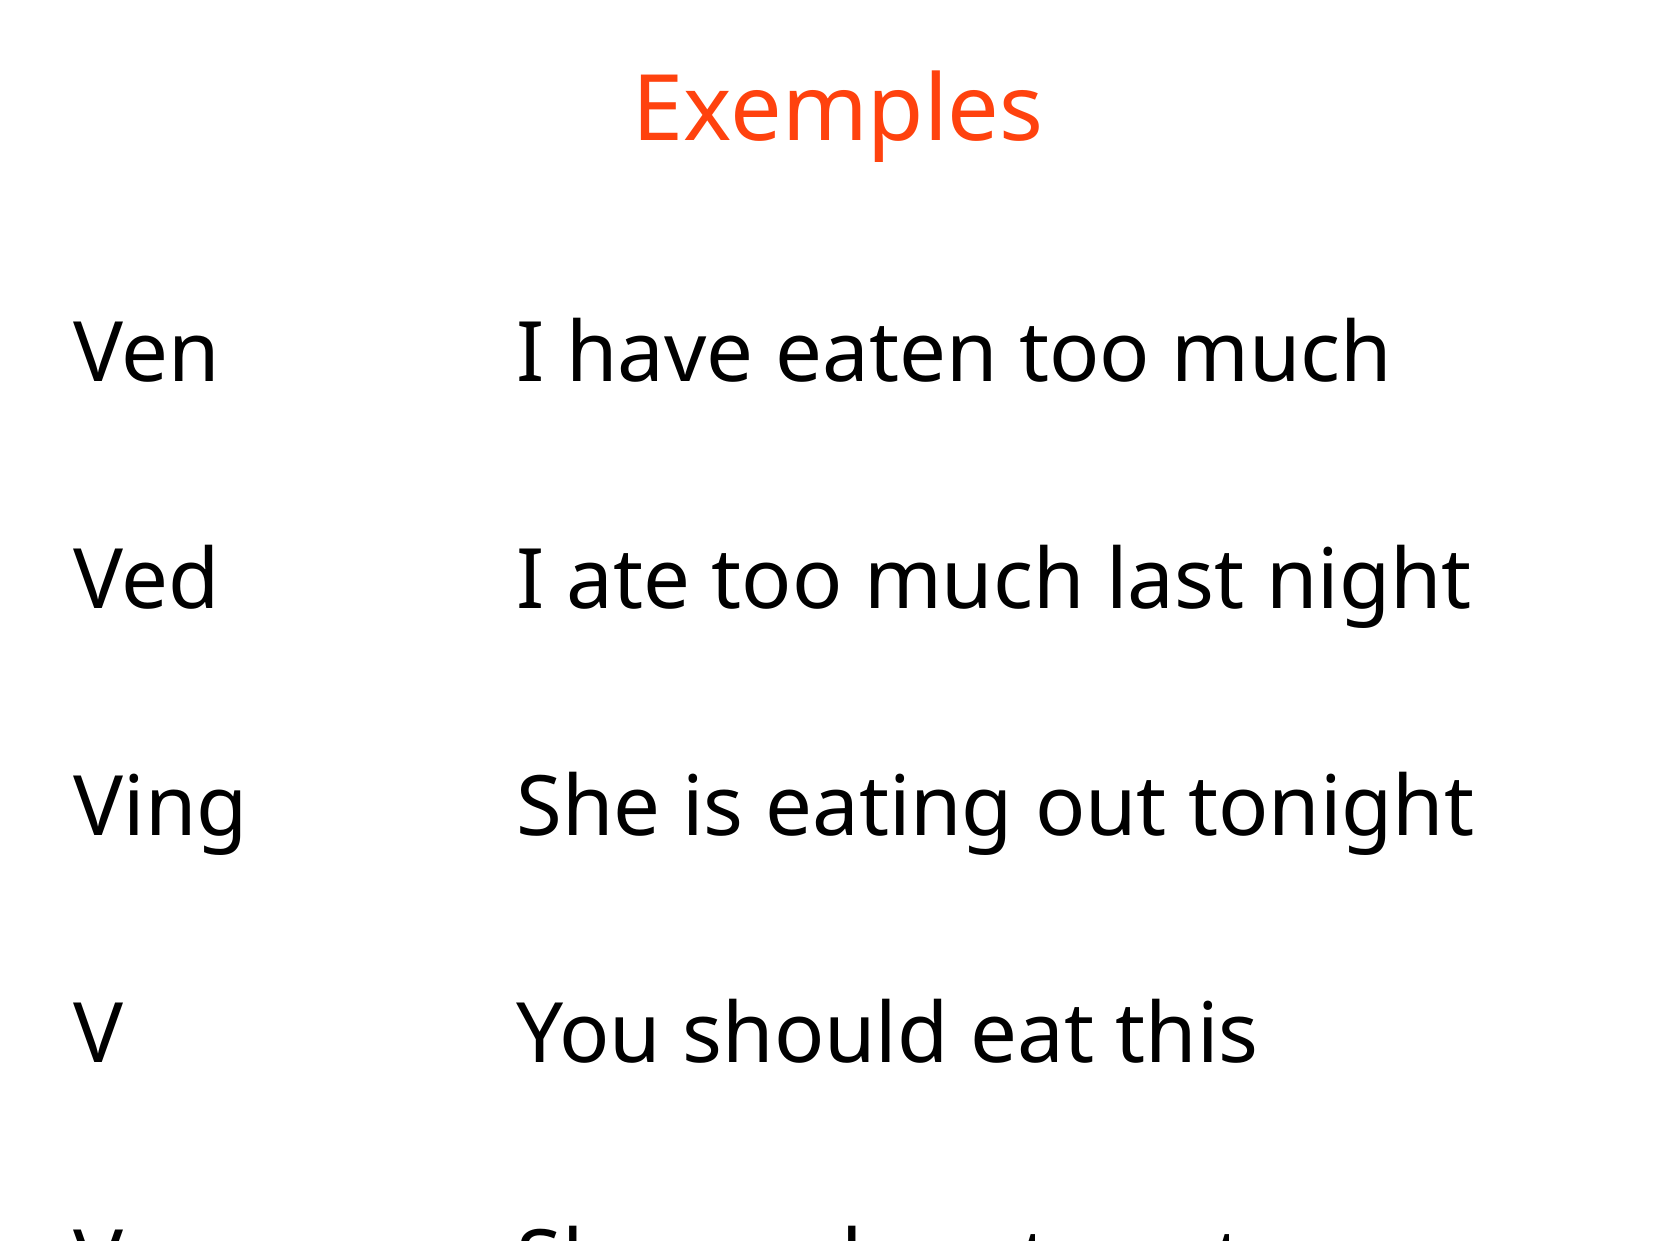

Exemples
Ven 		I have eaten too much
Ved					I ate too much last night
Ving				She is eating out tonight
V						You should eat this
Vs					She rarely eats out